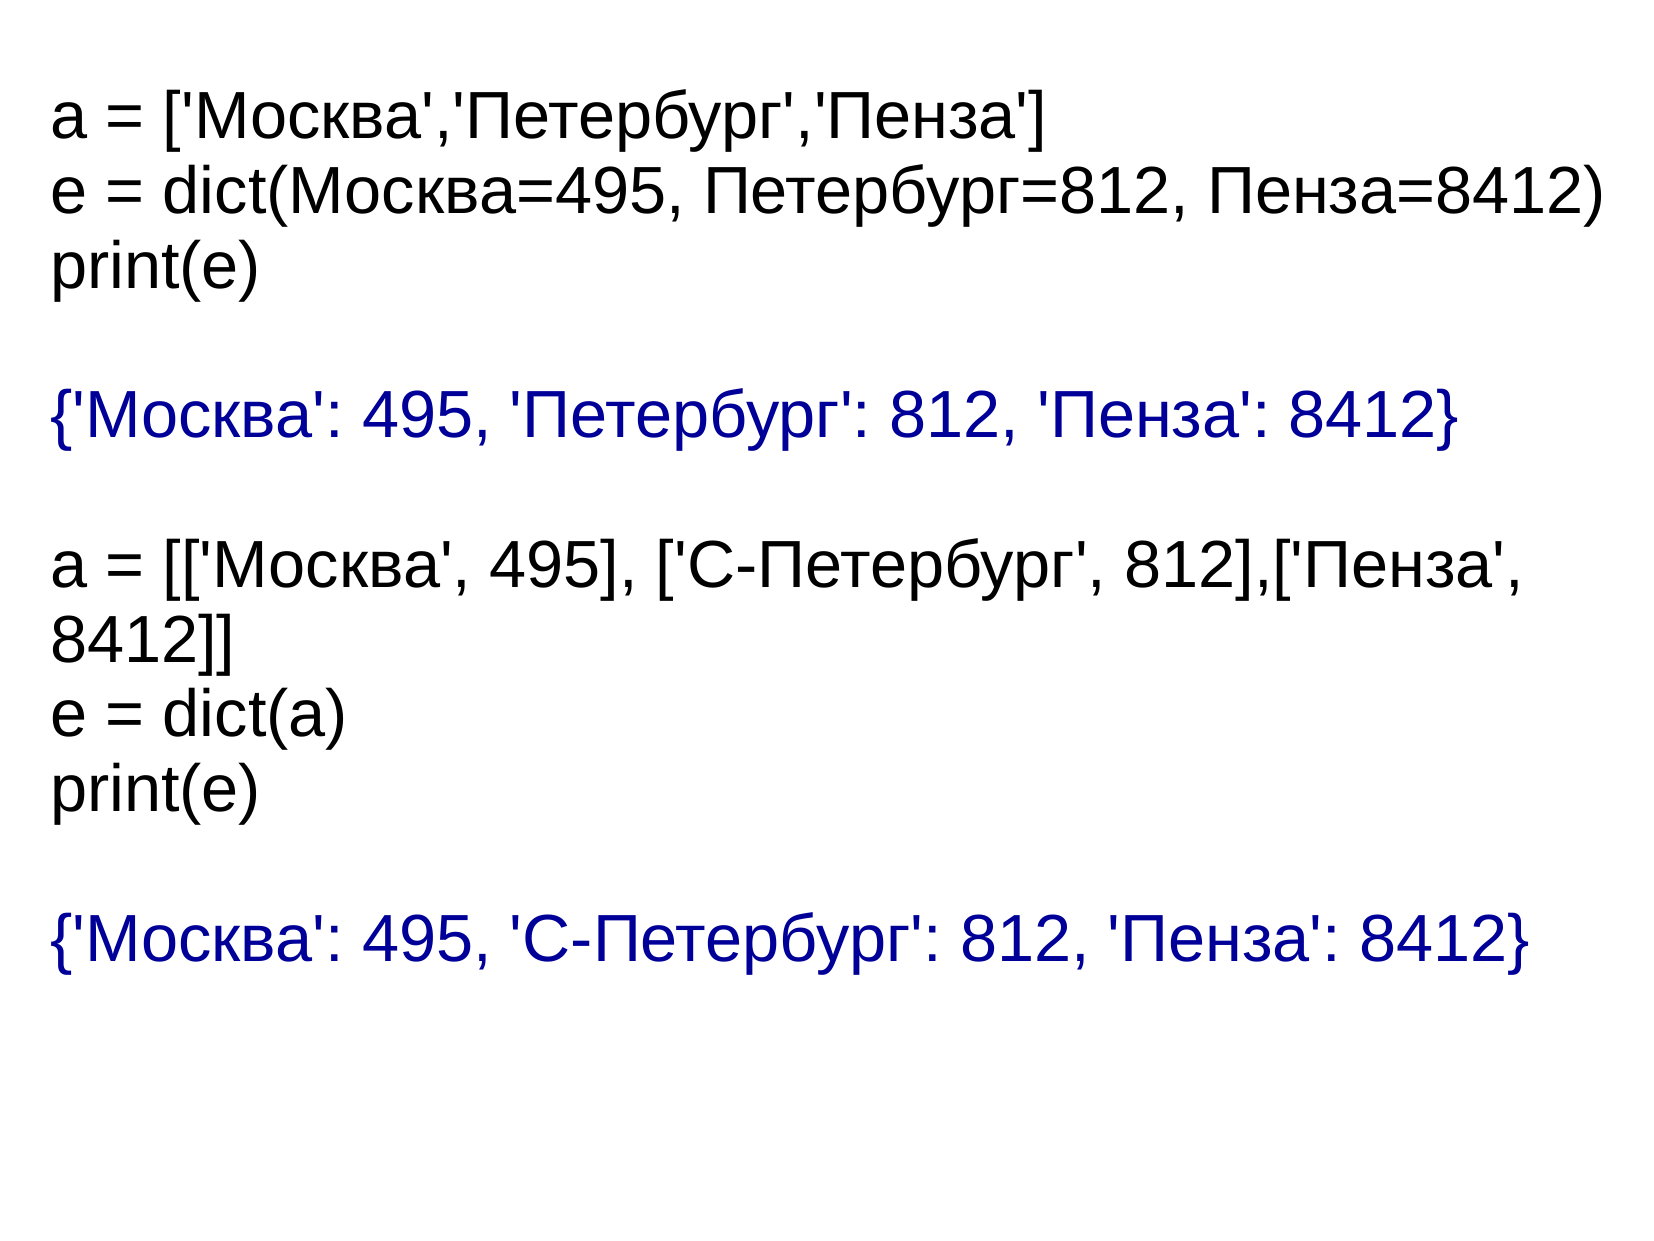

a = ['Москва','Петербург','Пенза']
e = dict(Москва=495, Петербург=812, Пенза=8412)
print(e)
{'Москва': 495, 'Петербург': 812, 'Пенза': 8412}
a = [['Москва', 495], ['C-Петербург', 812],['Пенза', 8412]]
e = dict(a)
print(e)
{'Москва': 495, 'C-Петербург': 812, 'Пенза': 8412}